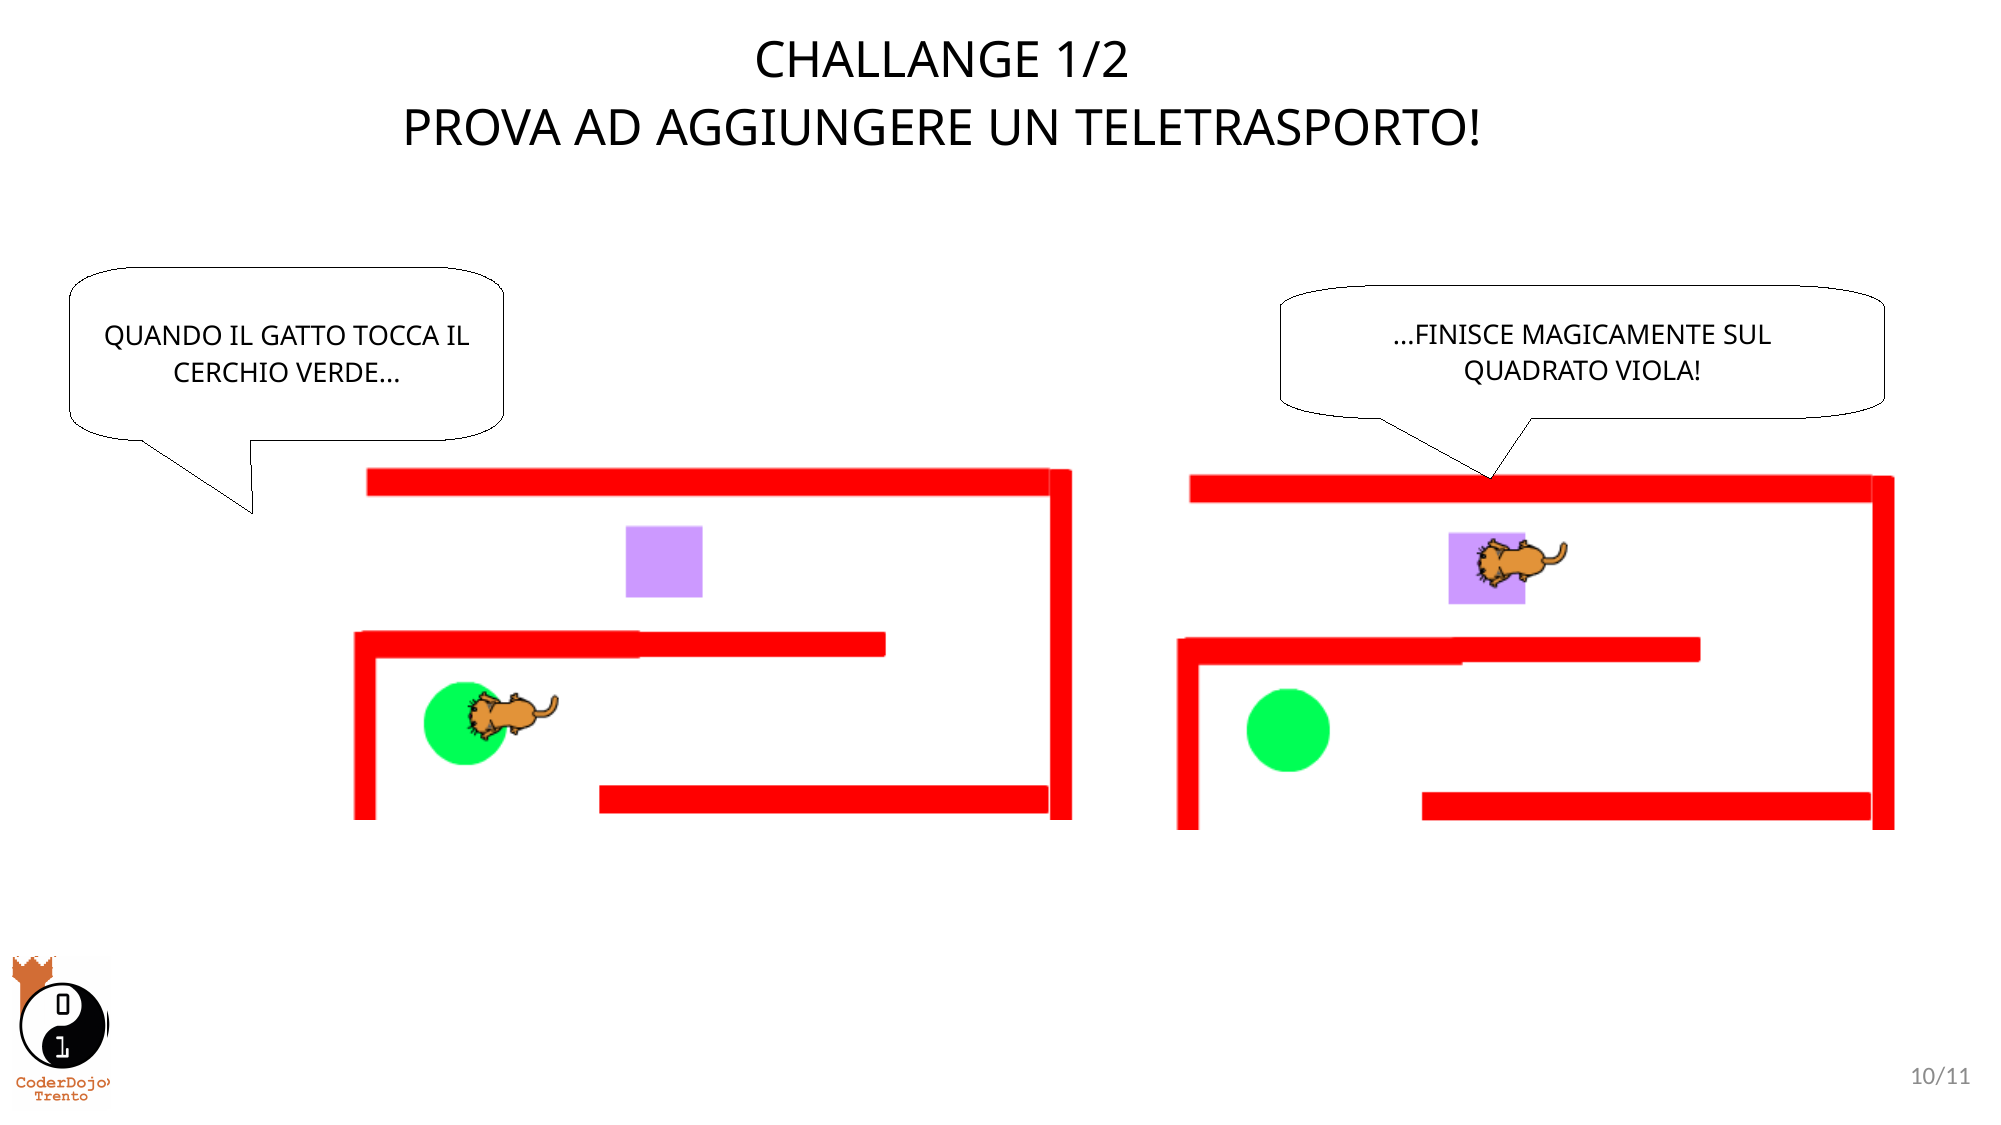

CHALLANGE 1/2
PROVA AD AGGIUNGERE UN TELETRASPORTO!
QUANDO IL GATTO TOCCA IL CERCHIO VERDE...
...FINISCE MAGICAMENTE SUL QUADRATO VIOLA!
10